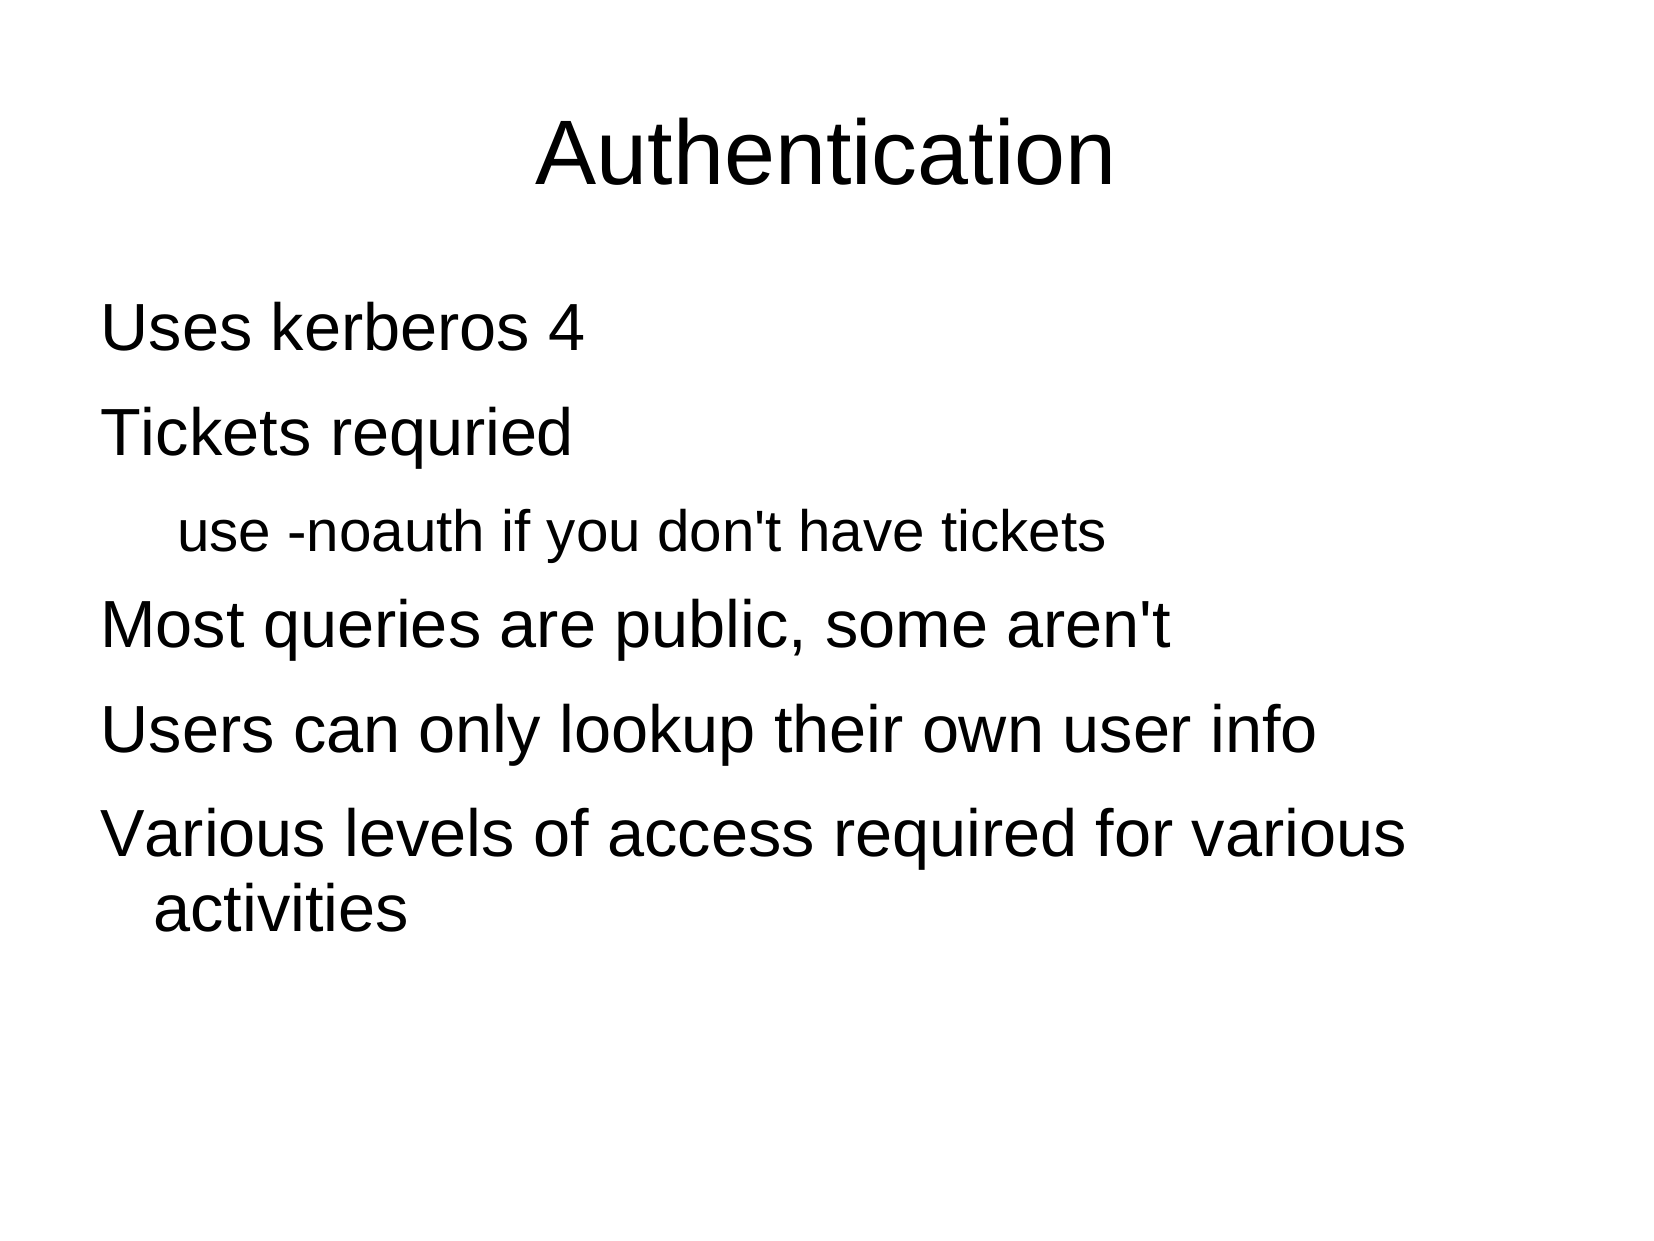

# Authentication
Uses kerberos 4
Tickets requried
use -noauth if you don't have tickets
Most queries are public, some aren't
Users can only lookup their own user info
Various levels of access required for various activities